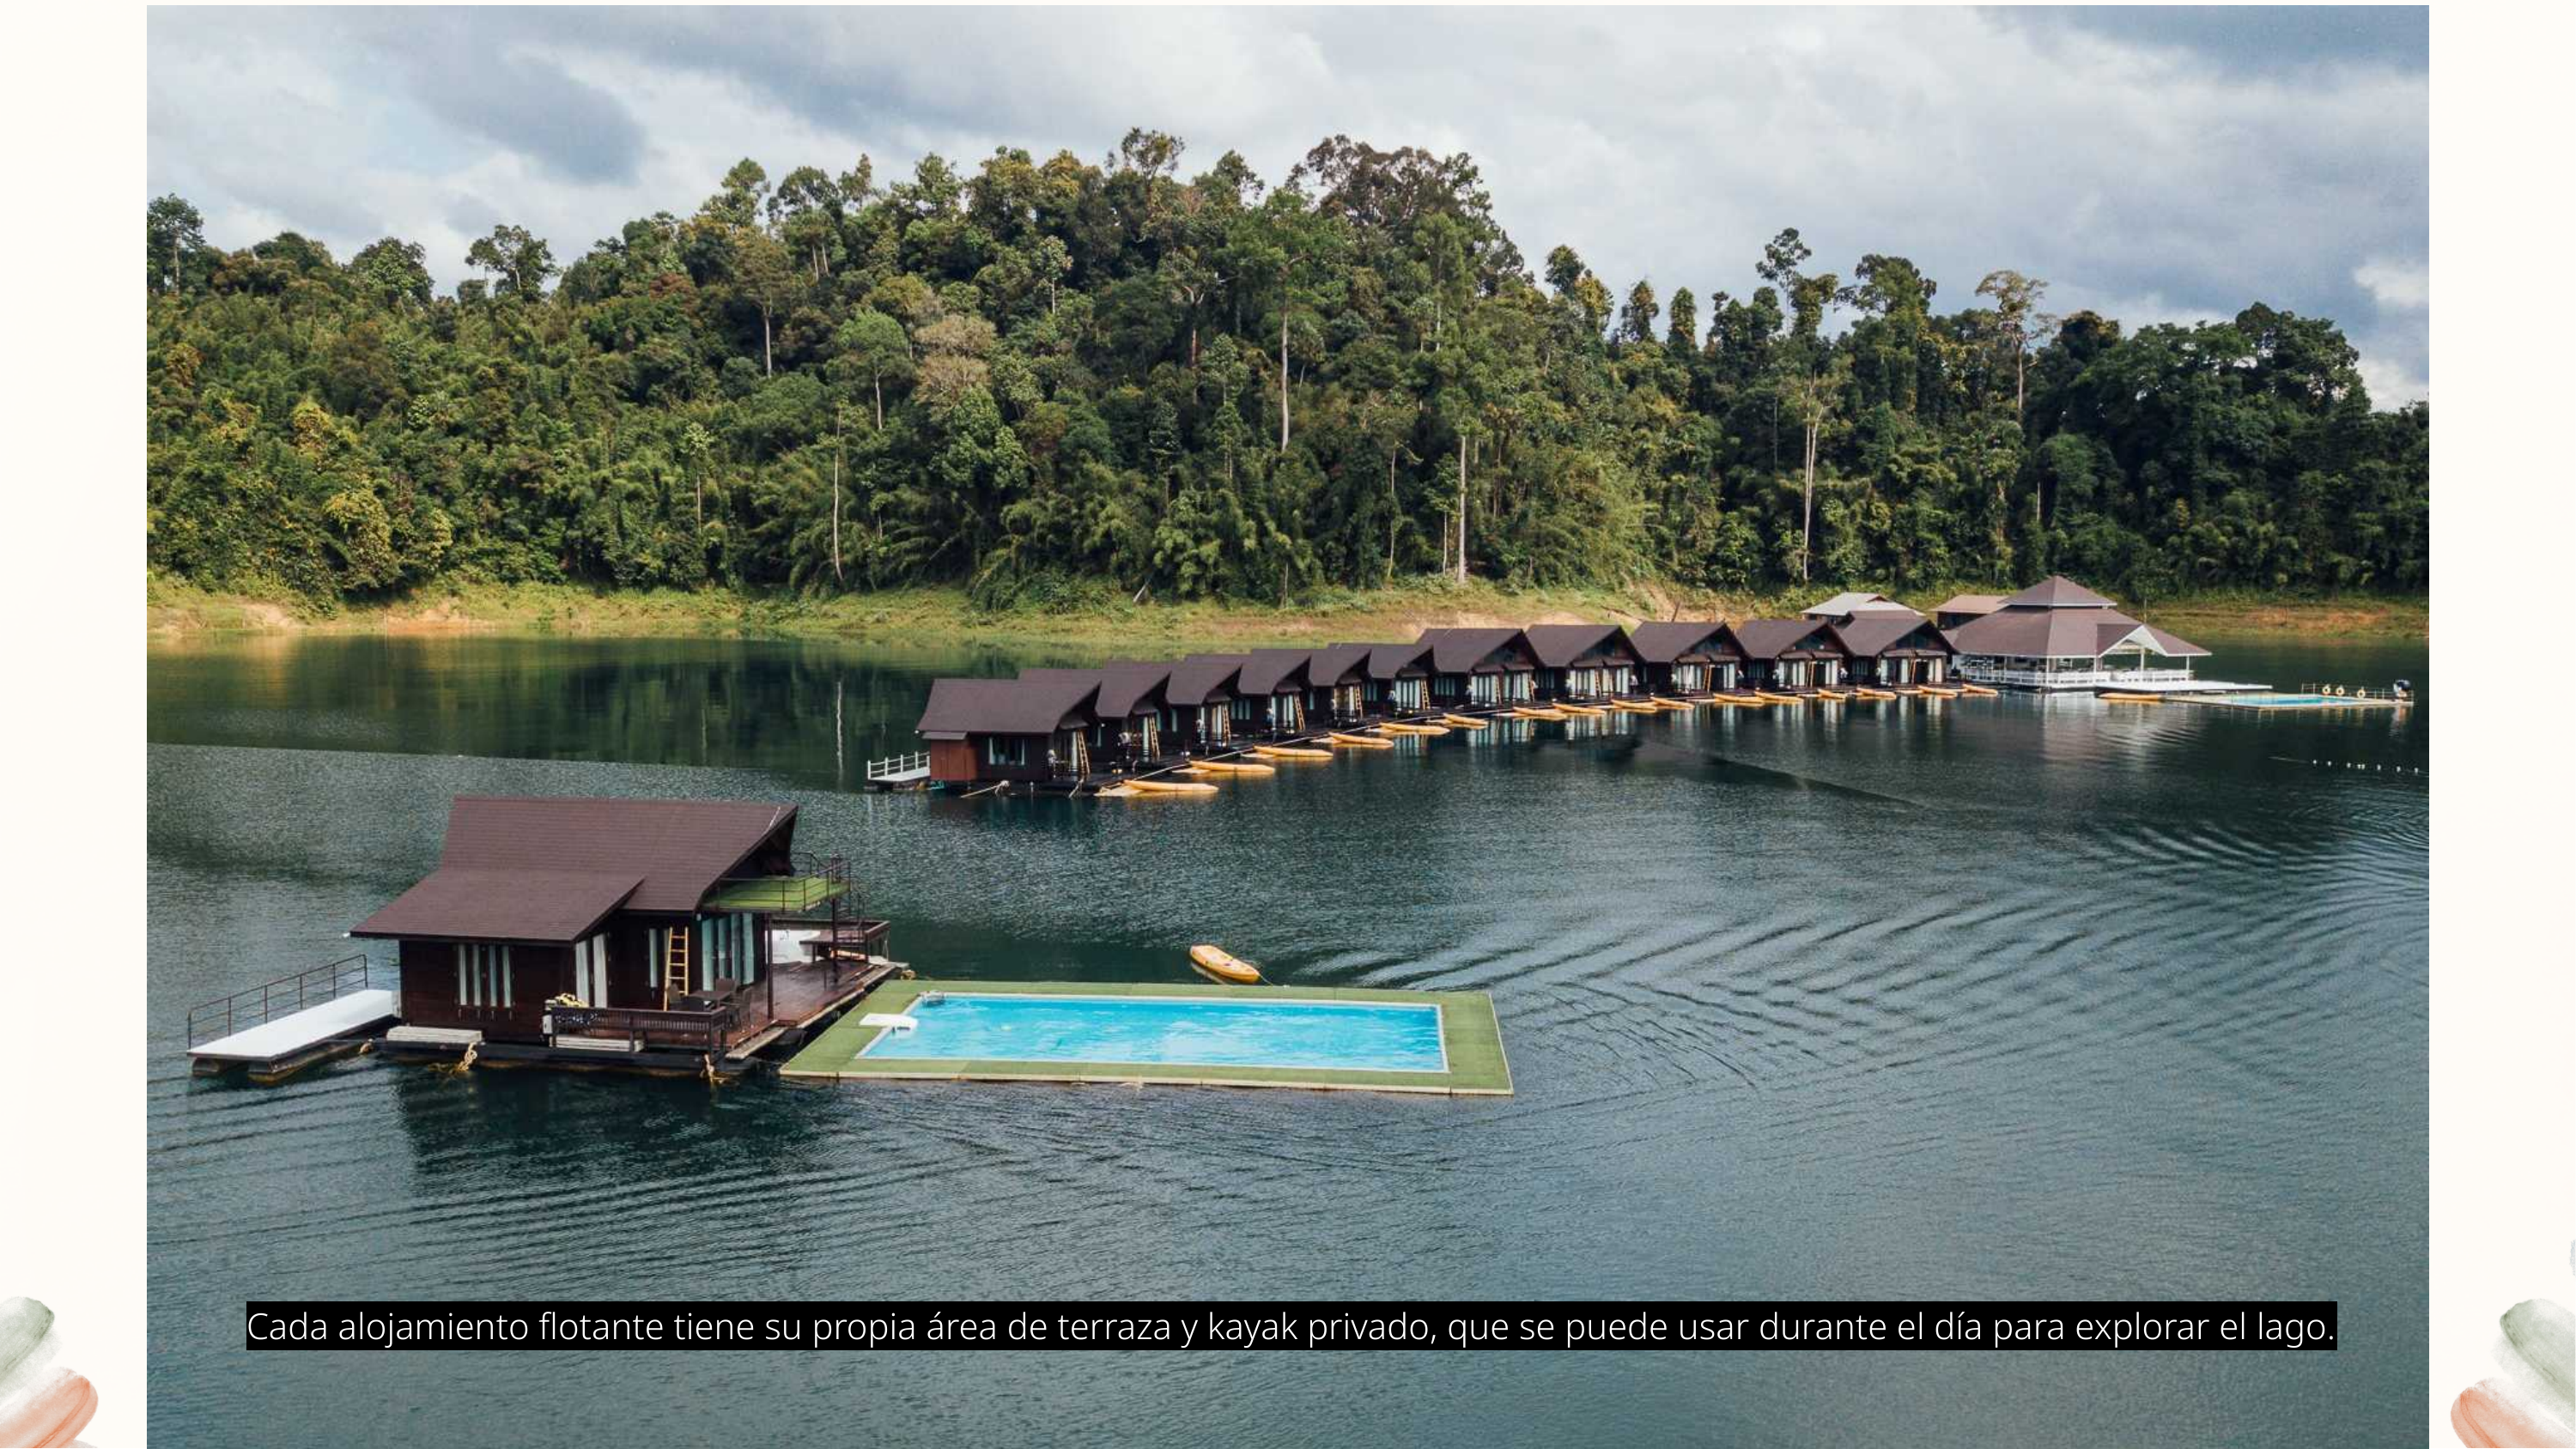

Cada alojamiento flotante tiene su propia área de terraza y kayak privado, que se puede usar durante el día para explorar el lago.